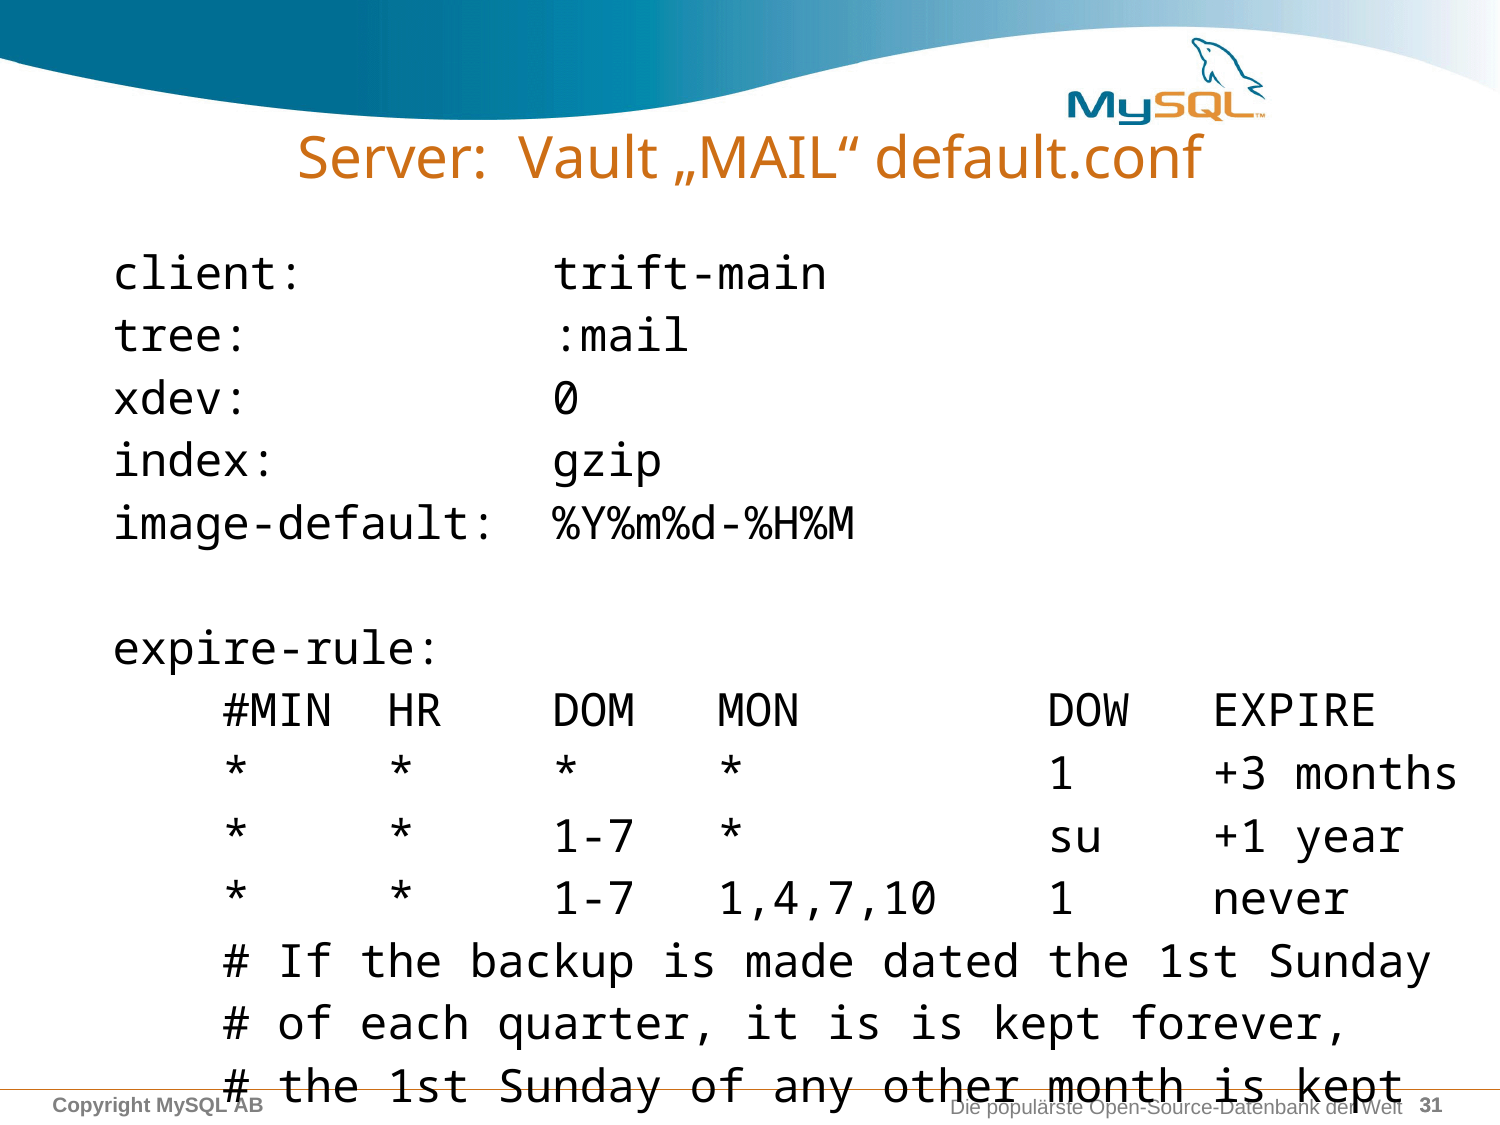

# Server: Vault „MAIL“ default.conf
client: trift-main
tree: :mail
xdev: 0
index: gzip
image-default: %Y%m%d-%H%M
expire-rule:
 #MIN HR DOM MON DOW EXPIRE
 * * * * 1 +3 months
 * * 1-7 * su +1 year
 * * 1-7 1,4,7,10 1 never
 # If the backup is made dated the 1st Sunday
 # of each quarter, it is is kept forever,
 # the 1st Sunday of any other month is kept
 # for 1 year,
 # all other Sunday's are kept for 3 months.